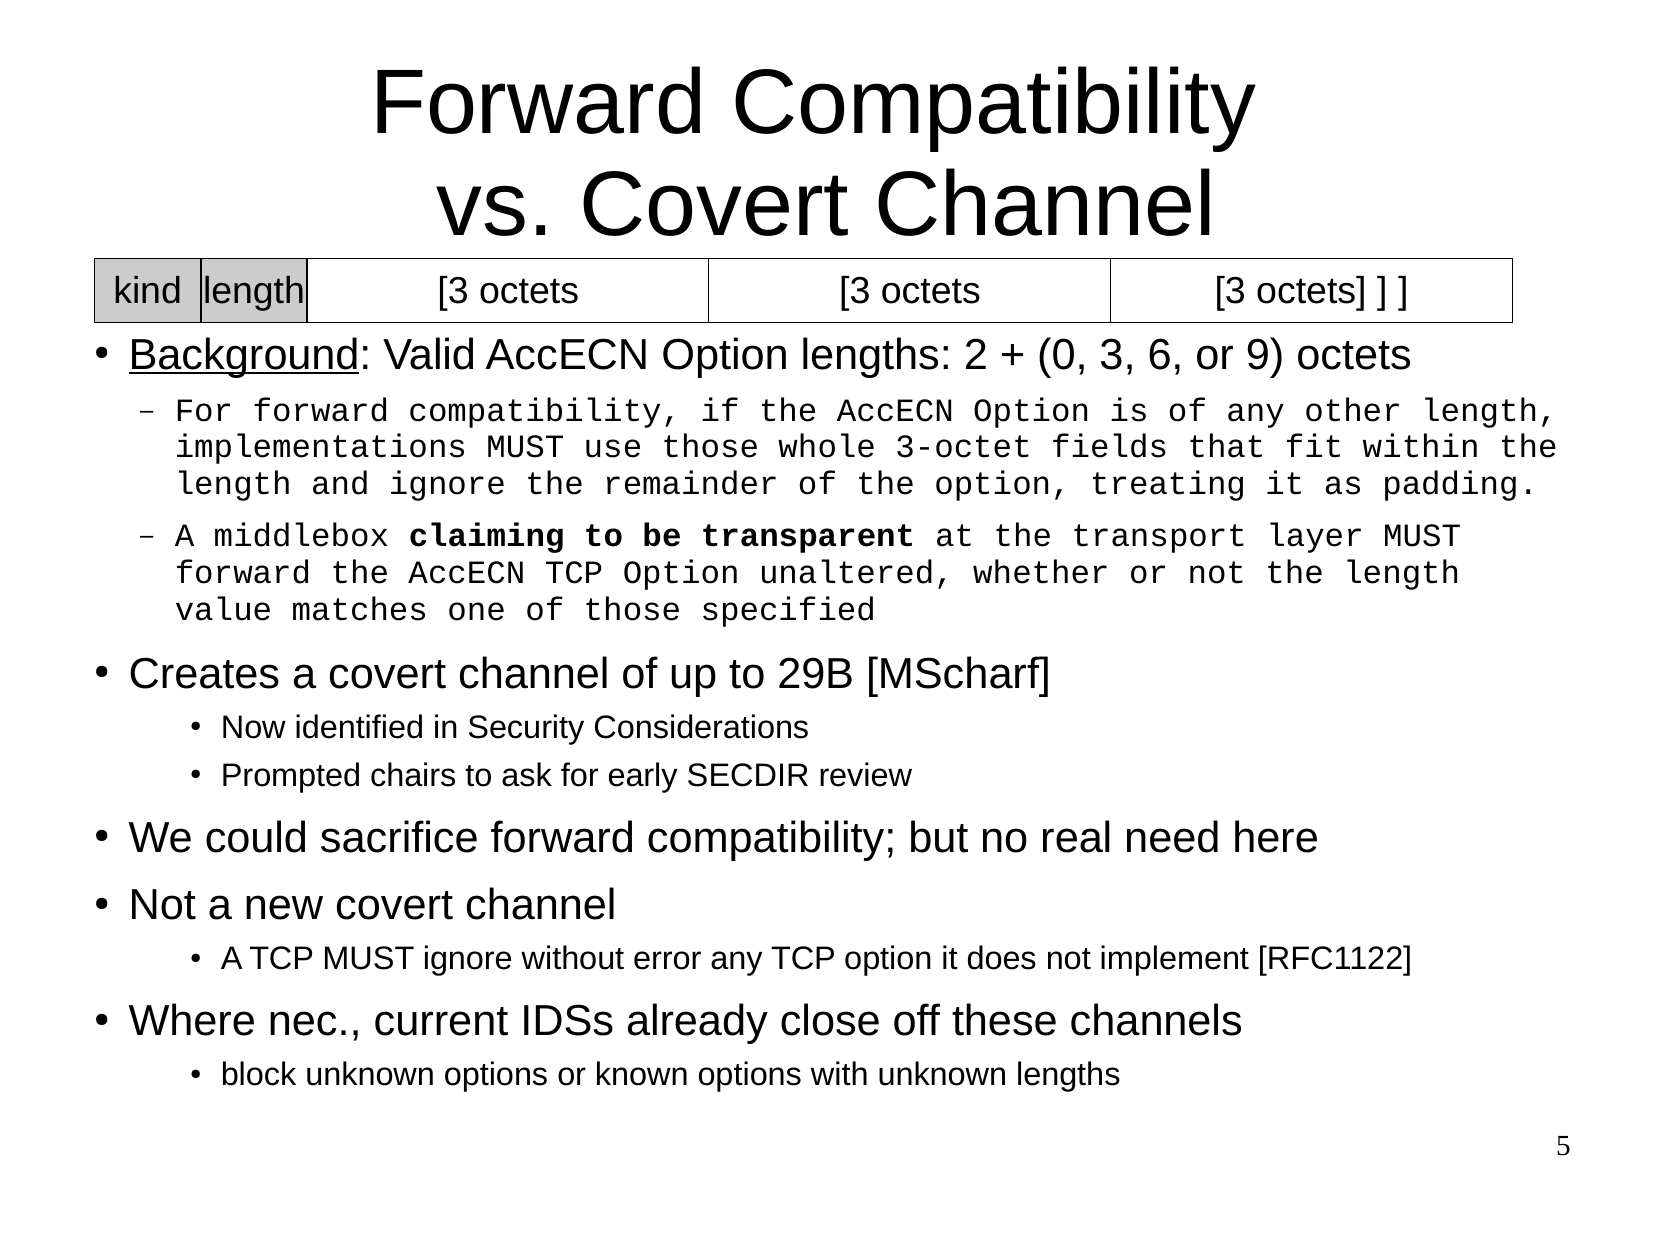

# Forward Compatibility vs. Covert Channel
kind
length
[3 octets
[3 octets
[3 octets] ] ]
Background: Valid AccECN Option lengths: 2 + (0, 3, 6, or 9) octets
For forward compatibility, if the AccECN Option is of any other length, implementations MUST use those whole 3-octet fields that fit within the length and ignore the remainder of the option, treating it as padding.
A middlebox claiming to be transparent at the transport layer MUST forward the AccECN TCP Option unaltered, whether or not the length value matches one of those specified
Creates a covert channel of up to 29B [MScharf]
Now identified in Security Considerations
Prompted chairs to ask for early SECDIR review
We could sacrifice forward compatibility; but no real need here
Not a new covert channel
A TCP MUST ignore without error any TCP option it does not implement [RFC1122]
Where nec., current IDSs already close off these channels
block unknown options or known options with unknown lengths
5